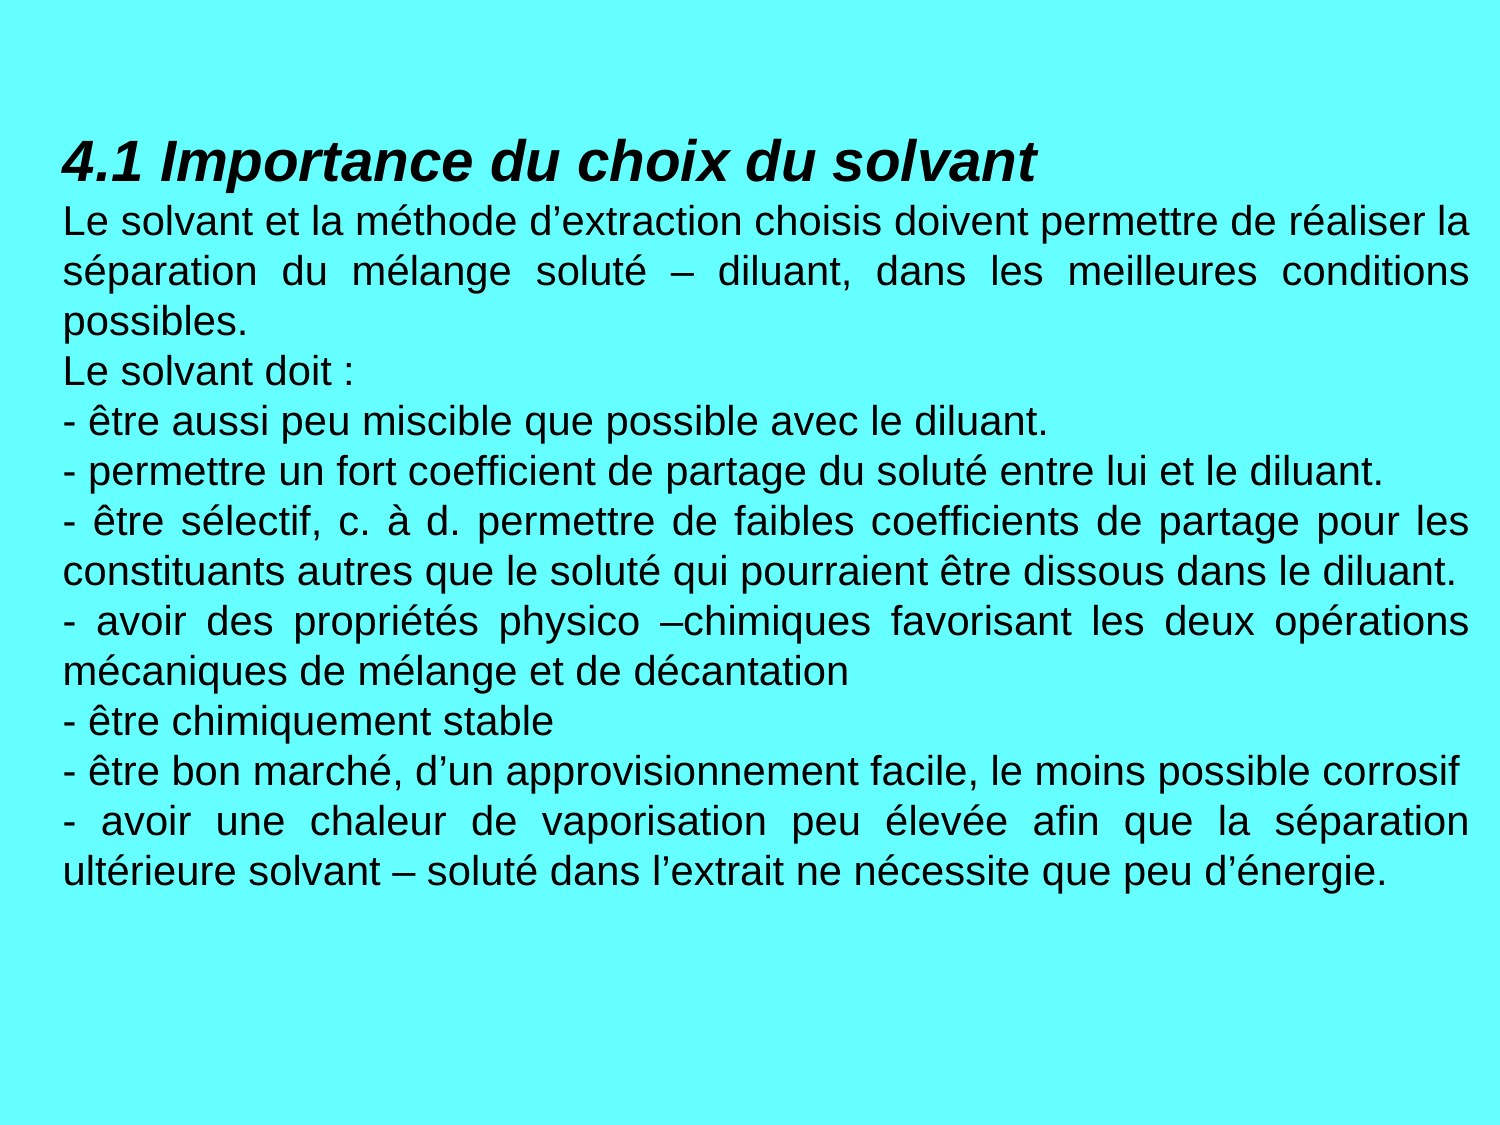

4.1 Importance du choix du solvant
Le solvant et la méthode d’extraction choisis doivent permettre de réaliser la séparation du mélange soluté – diluant, dans les meilleures conditions possibles.
Le solvant doit :
- être aussi peu miscible que possible avec le diluant.
- permettre un fort coefficient de partage du soluté entre lui et le diluant.
- être sélectif, c. à d. permettre de faibles coefficients de partage pour les constituants autres que le soluté qui pourraient être dissous dans le diluant.
- avoir des propriétés physico –chimiques favorisant les deux opérations mécaniques de mélange et de décantation
- être chimiquement stable
- être bon marché, d’un approvisionnement facile, le moins possible corrosif
- avoir une chaleur de vaporisation peu élevée afin que la séparation ultérieure solvant – soluté dans l’extrait ne nécessite que peu d’énergie.